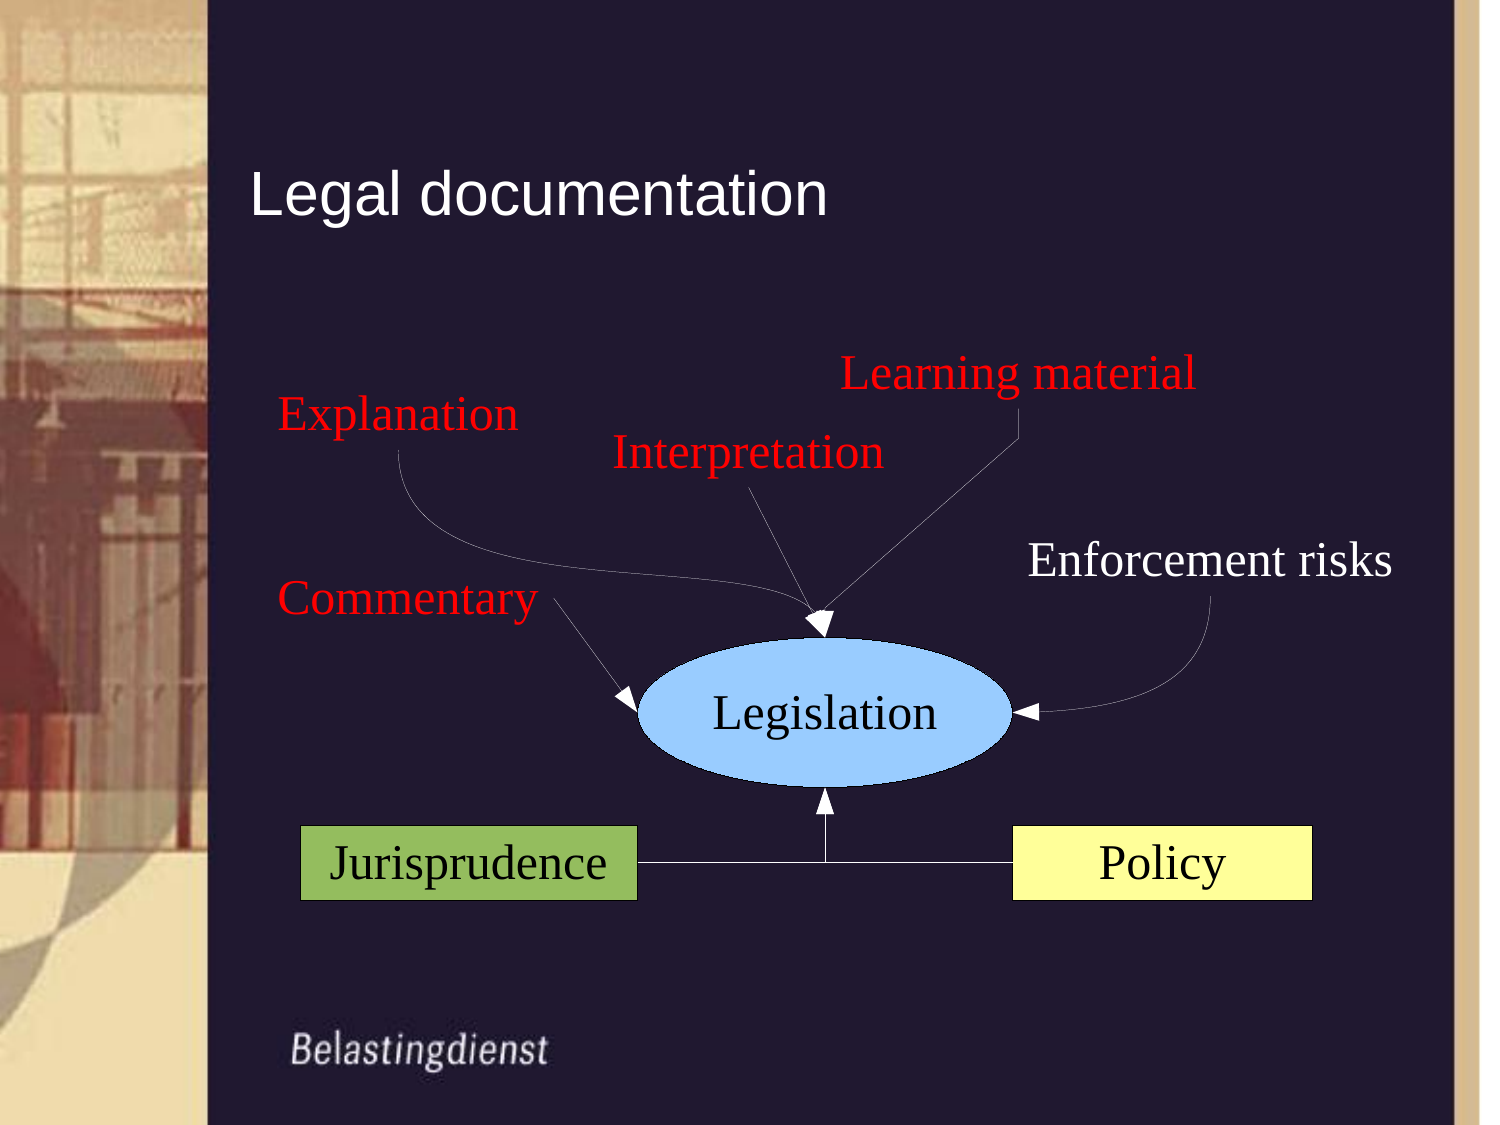

# Legal documentation
Learning material
Explanation
Interpretation
Commentary
Enforcement risks
Legislation
Jurisprudence
Policy